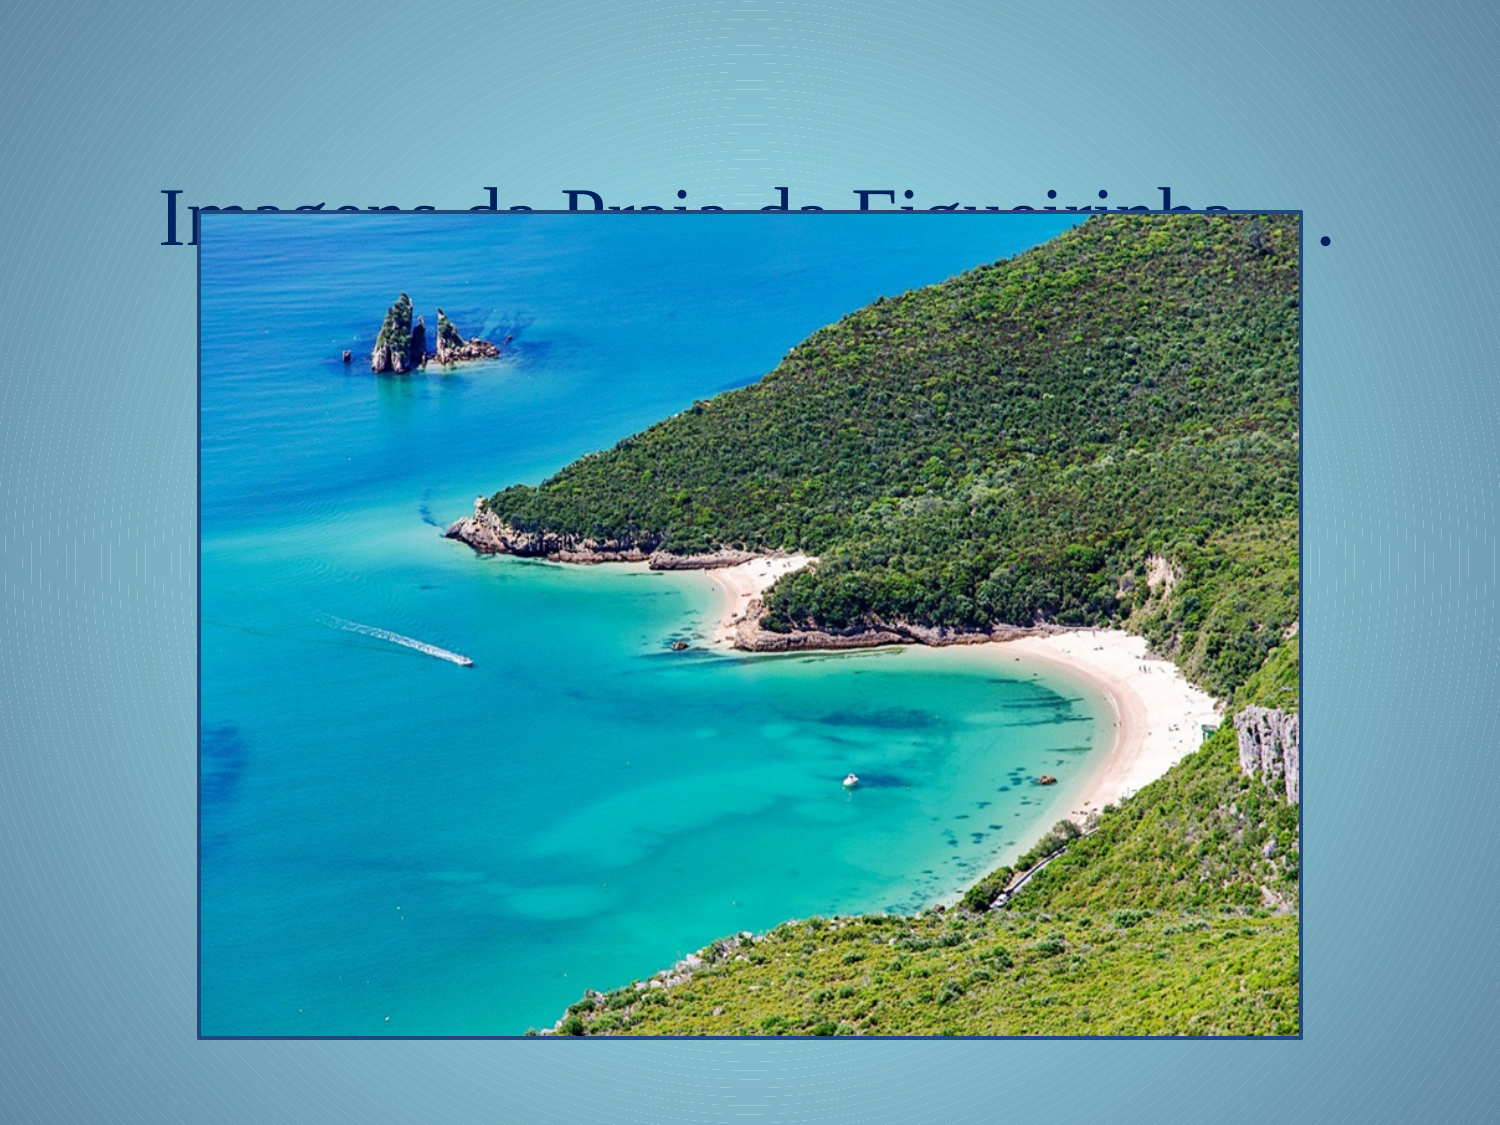

# Imagens da Praia da Figueirinha …